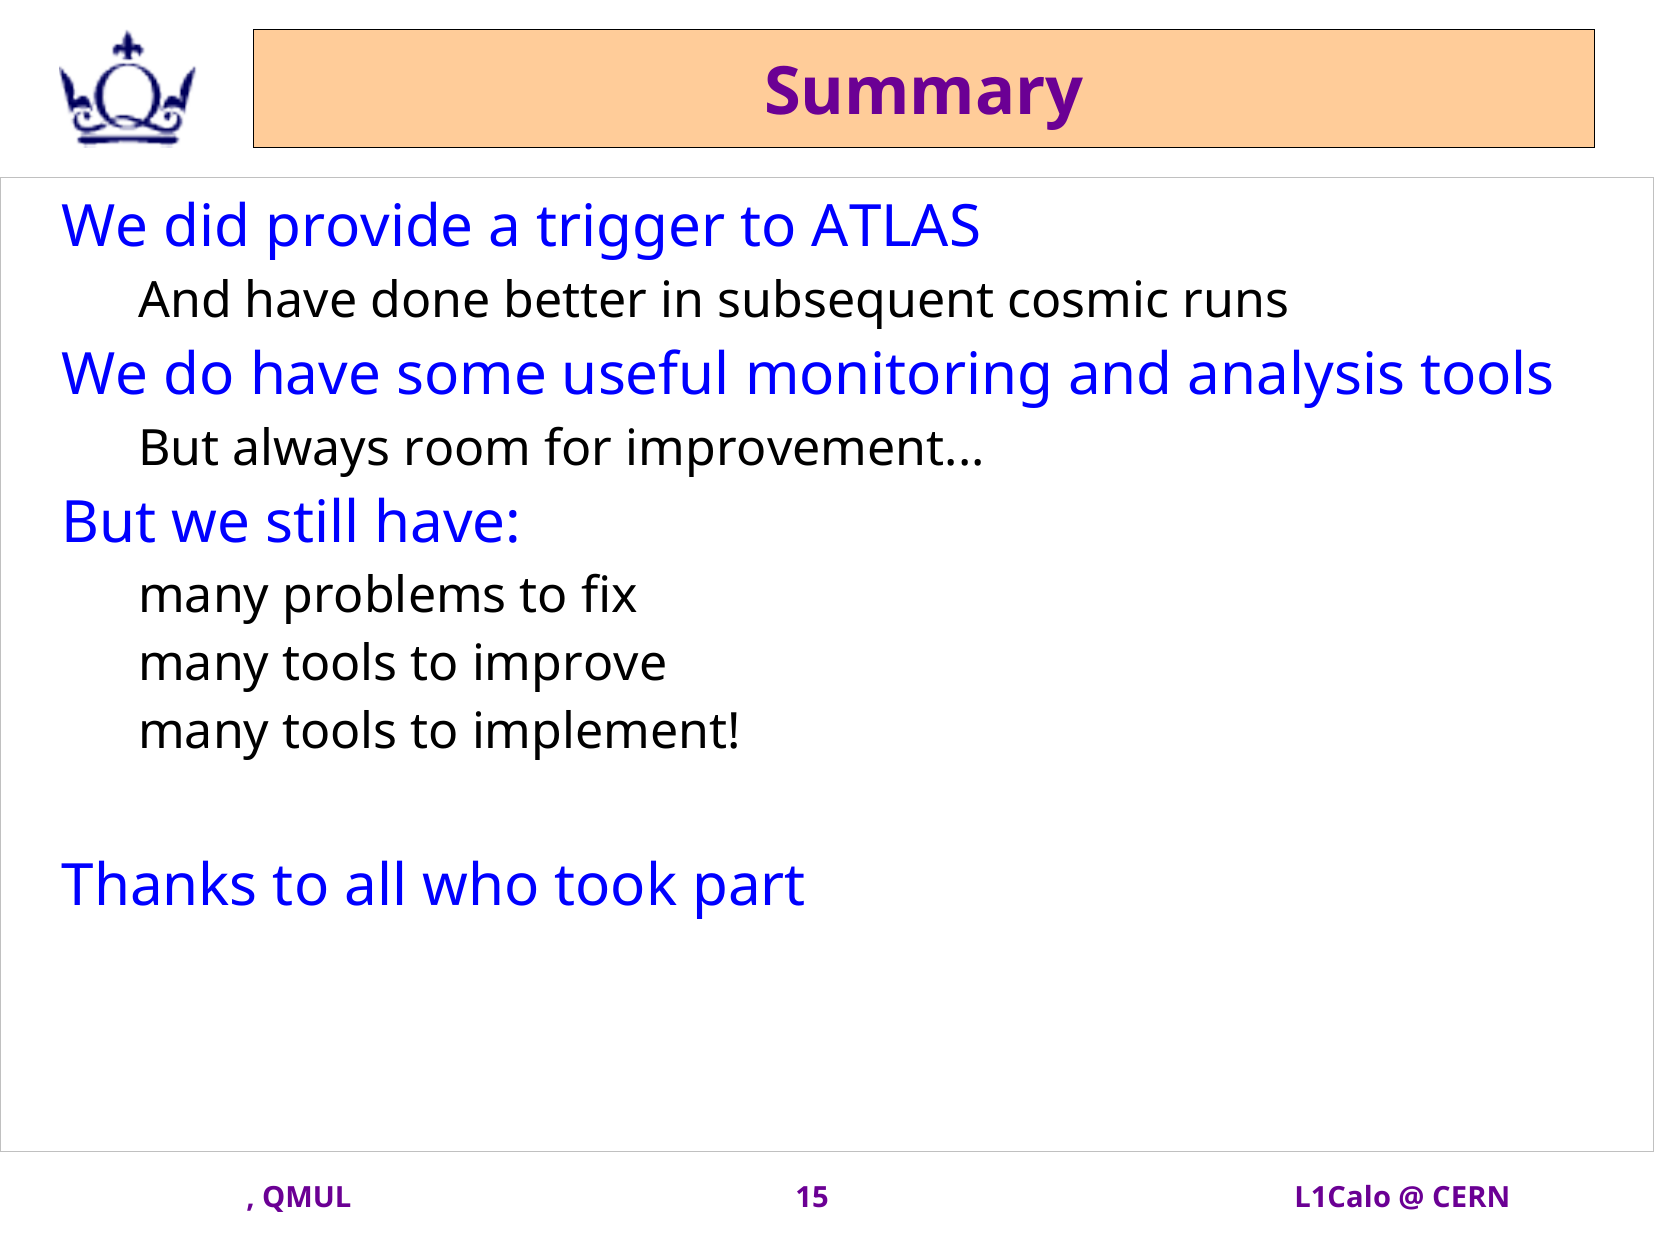

# Summary
We did provide a trigger to ATLAS
And have done better in subsequent cosmic runs
We do have some useful monitoring and analysis tools
But always room for improvement...
But we still have:
many problems to fix
many tools to improve
many tools to implement!
Thanks to all who took part